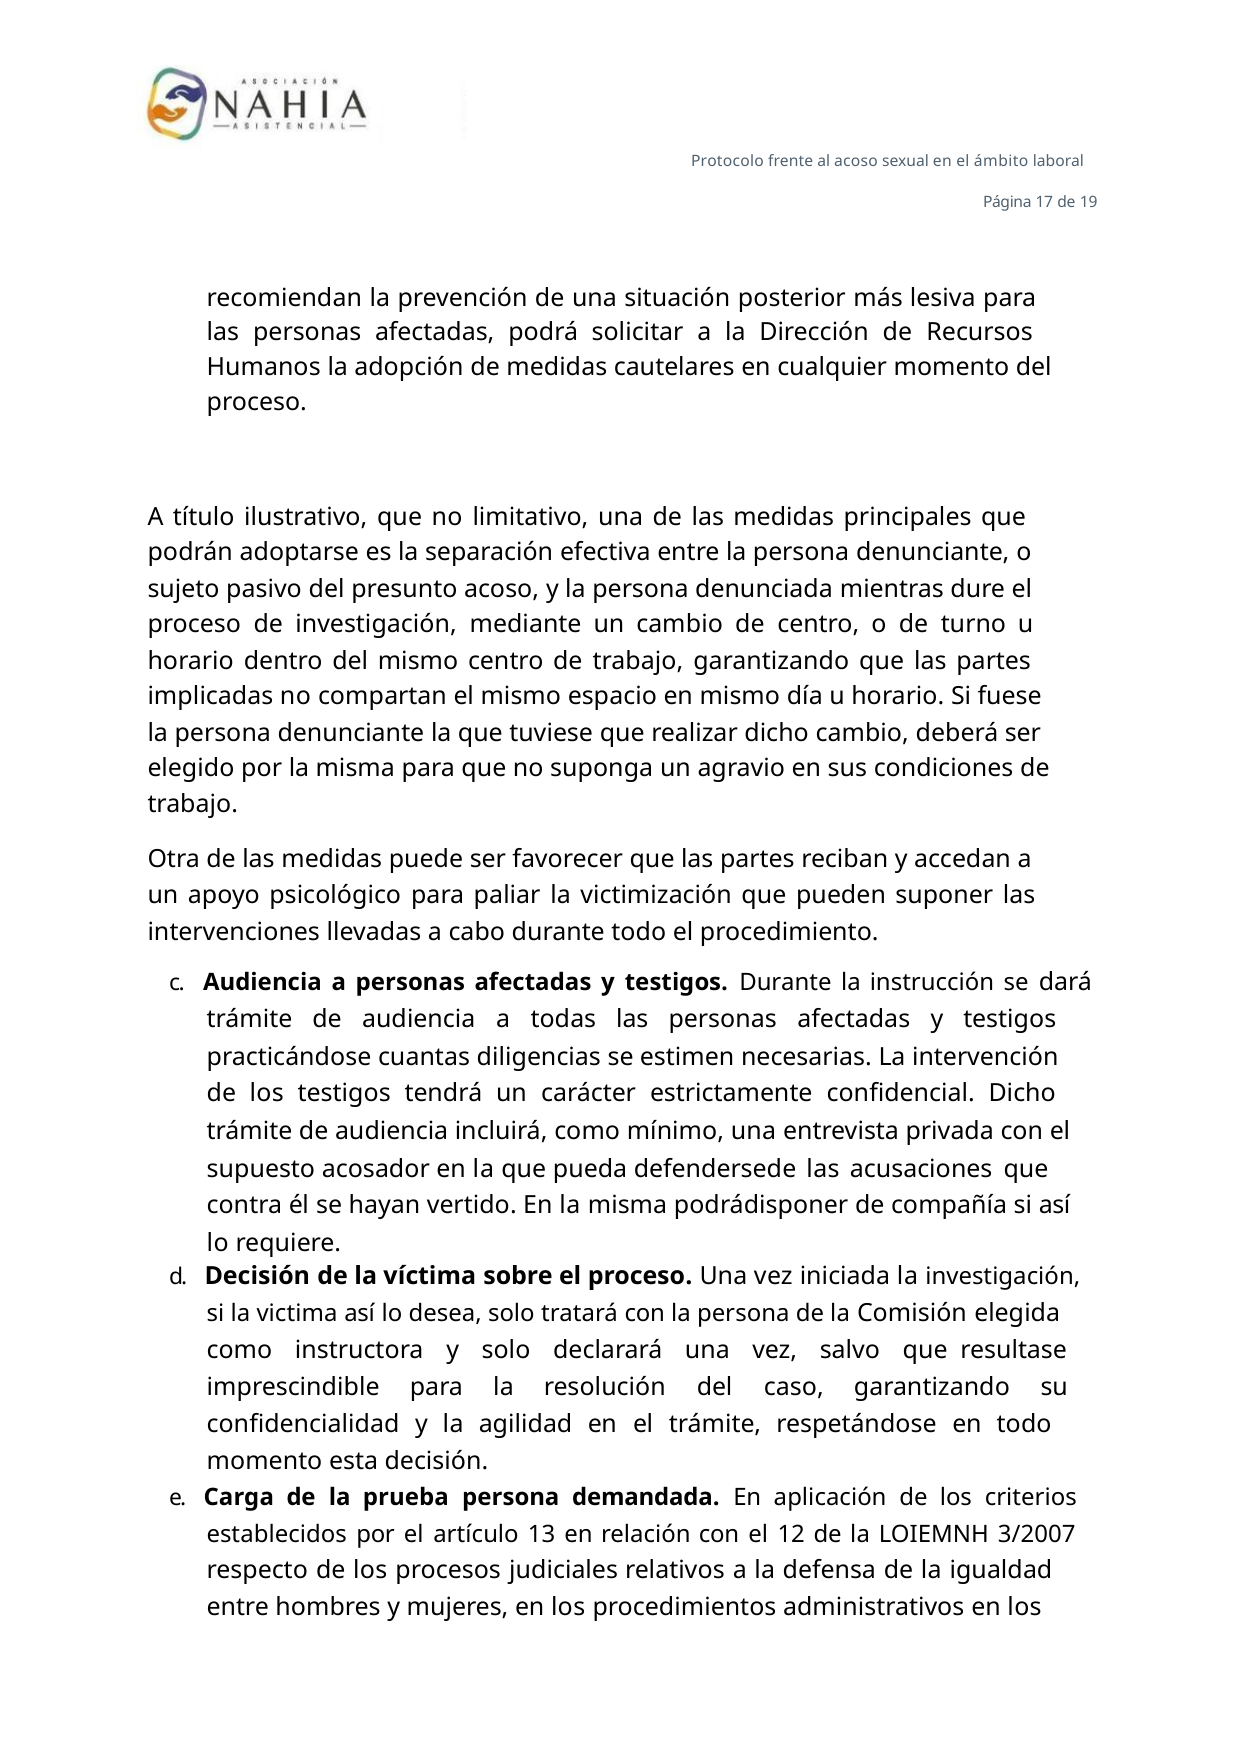

Protocolo frente al acoso sexual en el ámbito laboral
Página 17 de 19
recomiendan la prevención de una situación posterior más lesiva para
las personas afectadas, podrá solicitar a la Dirección de Recursos
Humanos la adopción de medidas cautelares en cualquier momento del
proceso.
A título ilustrativo, que no limitativo, una de las medidas principales que
podrán adoptarse es la separación efectiva entre la persona denunciante, o
sujeto pasivo del presunto acoso, y la persona denunciada mientras dure el
proceso de investigación, mediante un cambio de centro, o de turno u
horario dentro del mismo centro de trabajo, garantizando que las partes
implicadas no compartan el mismo espacio en mismo día u horario. Si fuese
la persona denunciante la que tuviese que realizar dicho cambio, deberá ser
elegido por la misma para que no suponga un agravio en sus condiciones de
trabajo.
Otra de las medidas puede ser favorecer que las partes reciban y accedan a
un apoyo psicológico para paliar la victimización que pueden suponer las
intervenciones llevadas a cabo durante todo el procedimiento.
c. Audiencia a personas afectadas y testigos. Durante la instrucción se dará
trámite de audiencia a todas las personas afectadas y testigos
practicándose cuantas diligencias se estimen necesarias. La intervención
de los testigos tendrá un carácter estrictamente confidencial. Dicho
trámite de audiencia incluirá, como mínimo, una entrevista privada con el
supuesto acosador en la que pueda defendersede las acusaciones que
contra él se hayan vertido. En la misma podrádisponer de compañía si así
lo requiere.
d. Decisión de la víctima sobre el proceso. Una vez iniciada la investigación,
si la victima así lo desea, solo tratará con la persona de la Comisión elegida
como instructora y solo declarará una vez, salvo que resultase
imprescindible para la resolución del caso, garantizando su
confidencialidad y la agilidad en el trámite, respetándose en todo
momento esta decisión.
e. Carga de la prueba persona demandada. En aplicación de los criterios
establecidos por el artículo 13 en relación con el 12 de la LOIEMNH 3/2007
respecto de los procesos judiciales relativos a la defensa de la igualdad
entre hombres y mujeres, en los procedimientos administrativos en los